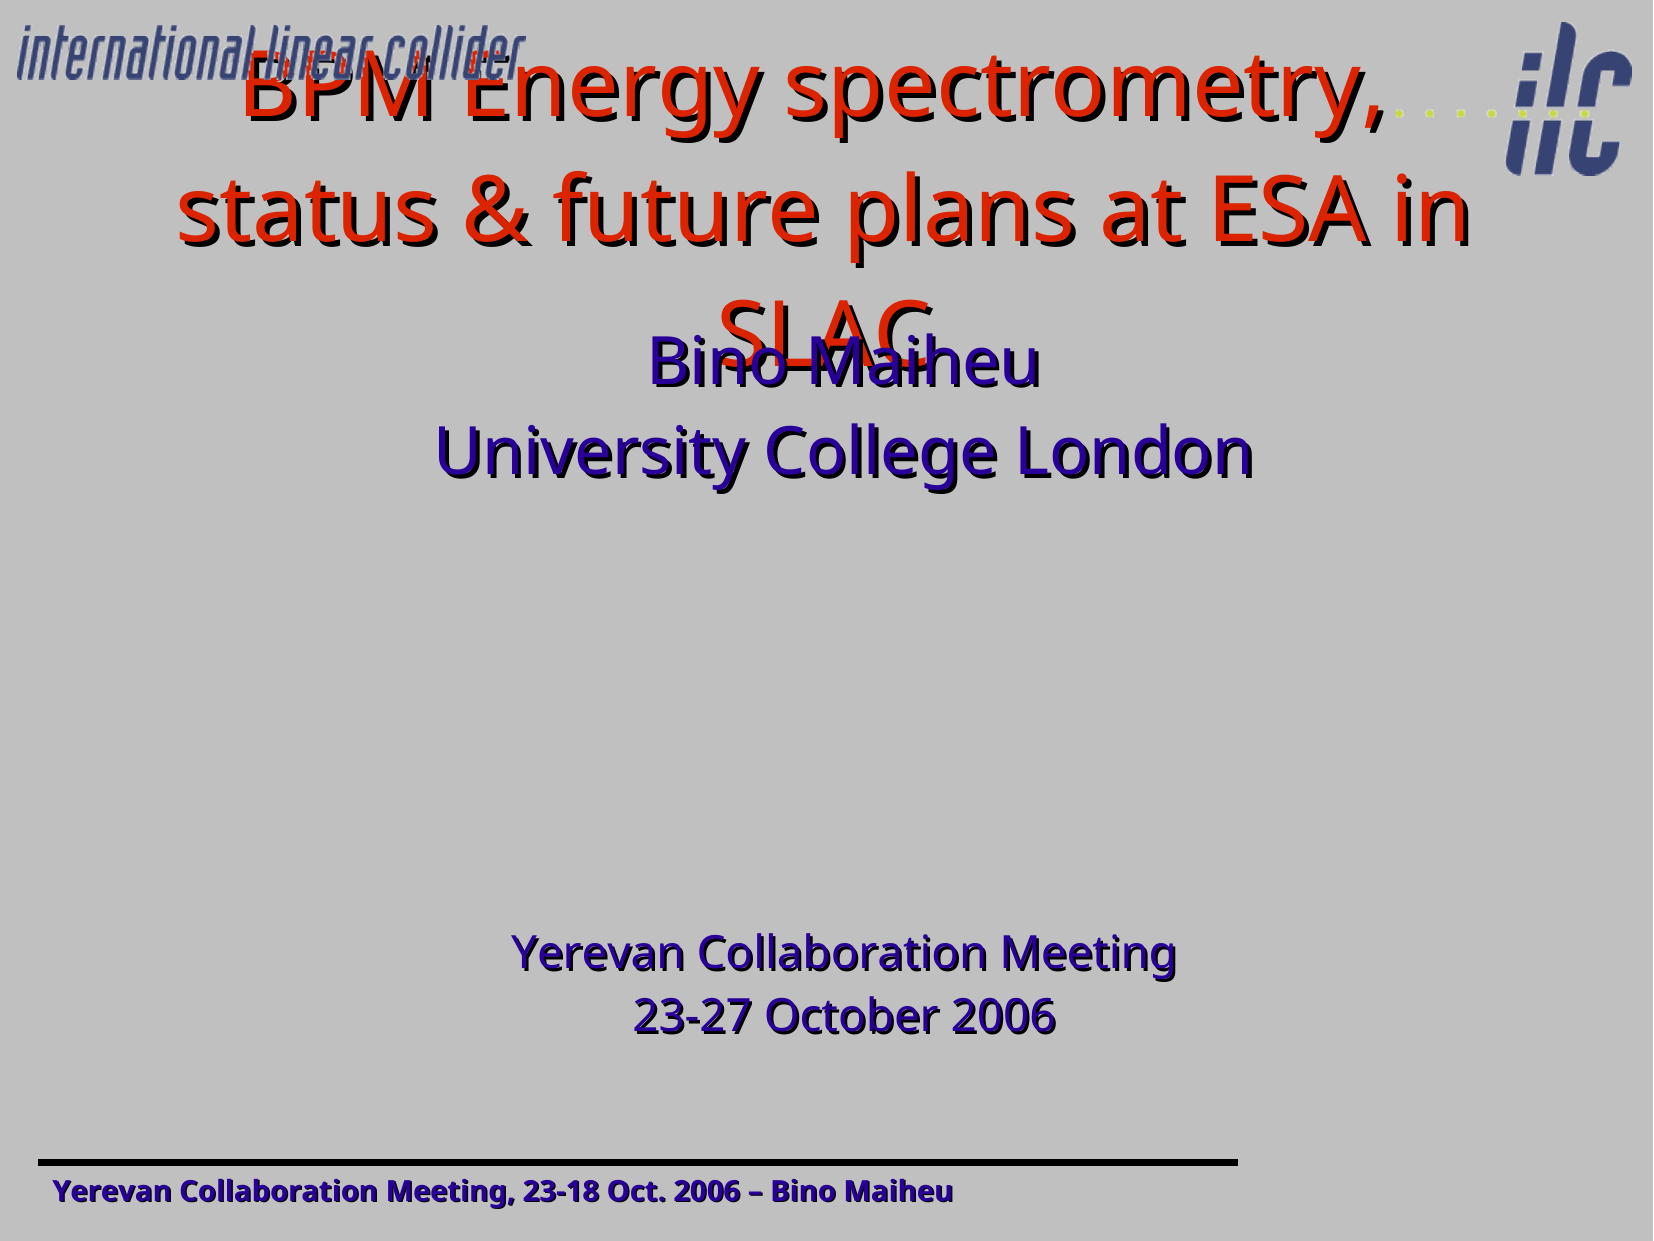

# BPM Energy spectrometry, status & future plans at ESA in SLAC
Bino Maiheu
University College London
Yerevan Collaboration Meeting
23-27 October 2006
Yerevan Collaboration Meeting, 23-18 Oct. 2006 – Bino Maiheu